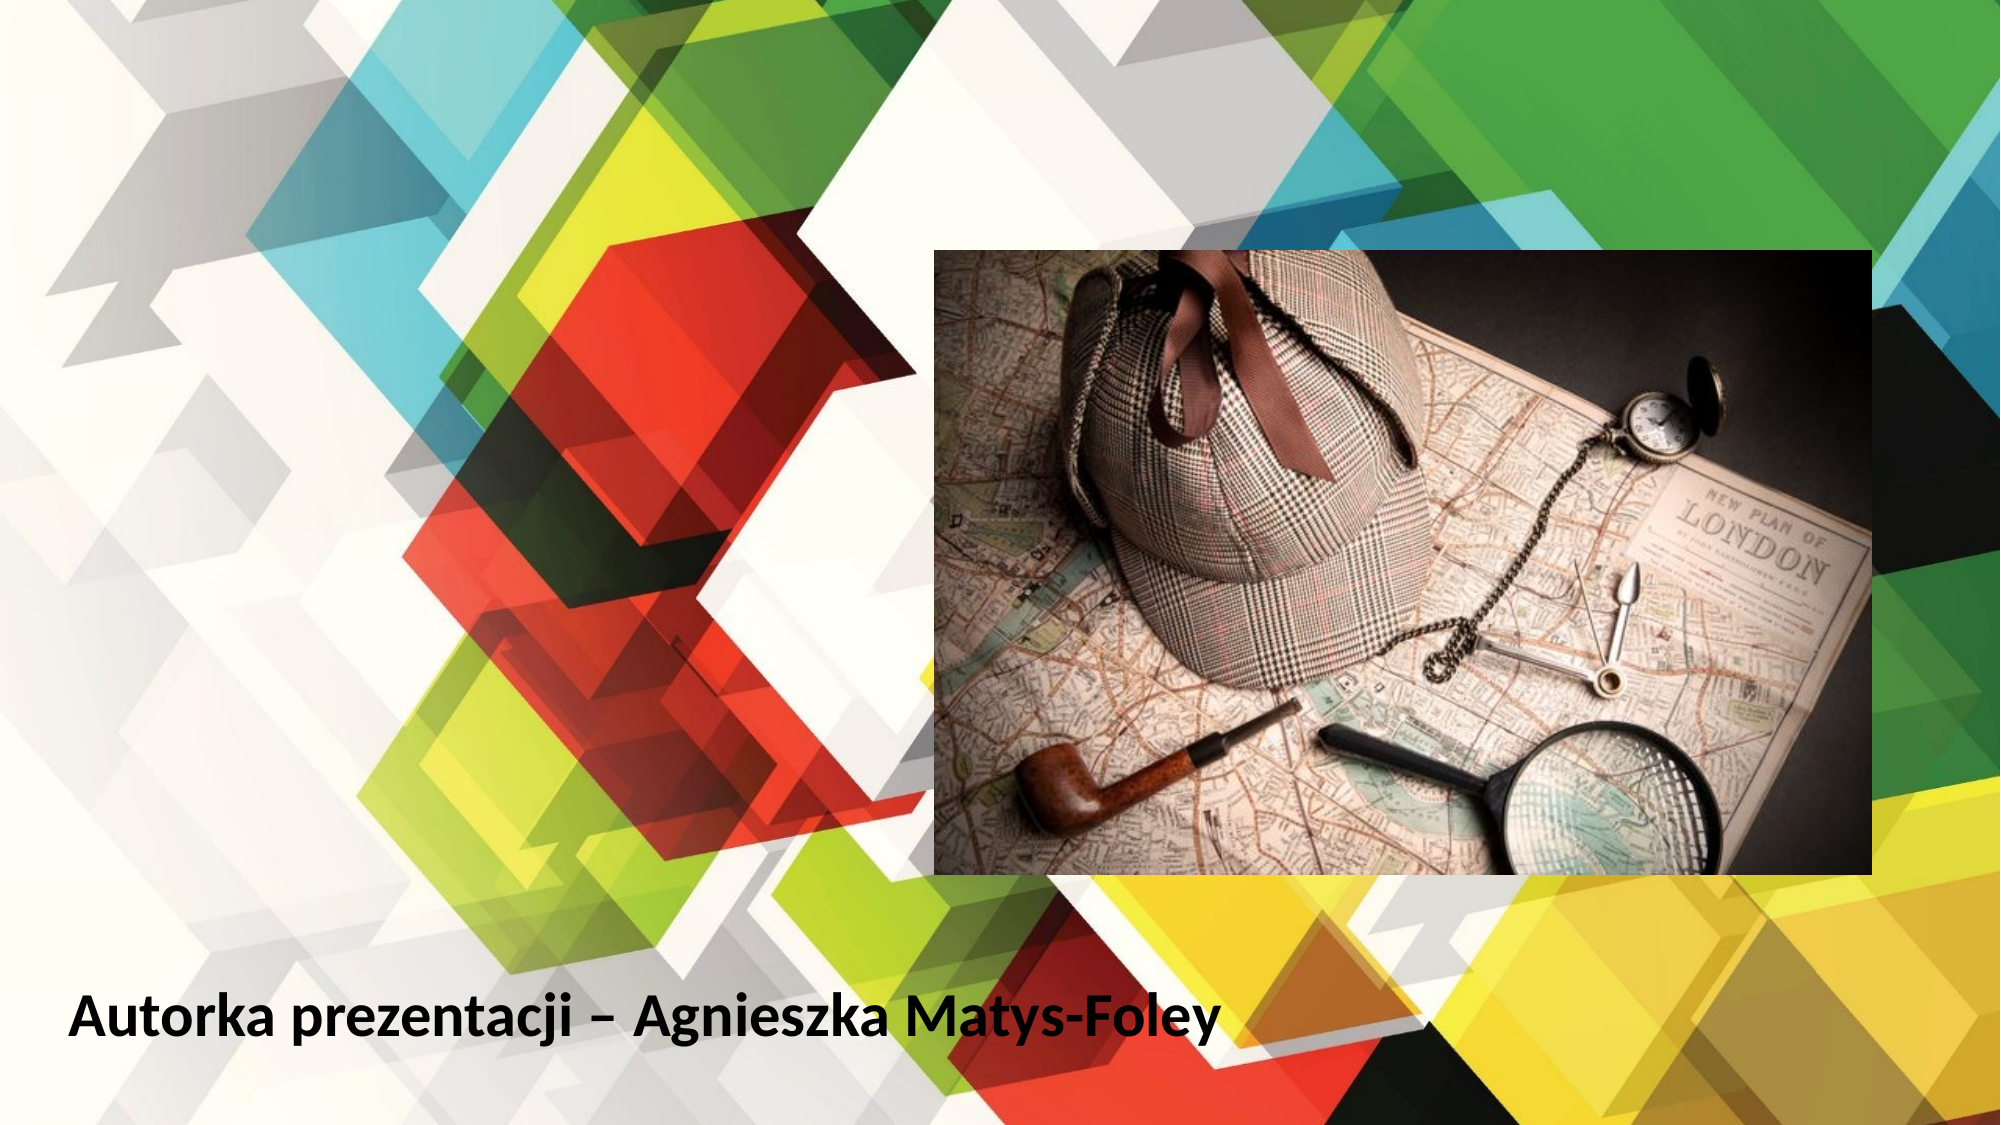

# Title Lorem Ipsum
Sit Dolor Amet
Autorka prezentacji – Agnieszka Matys-Foley